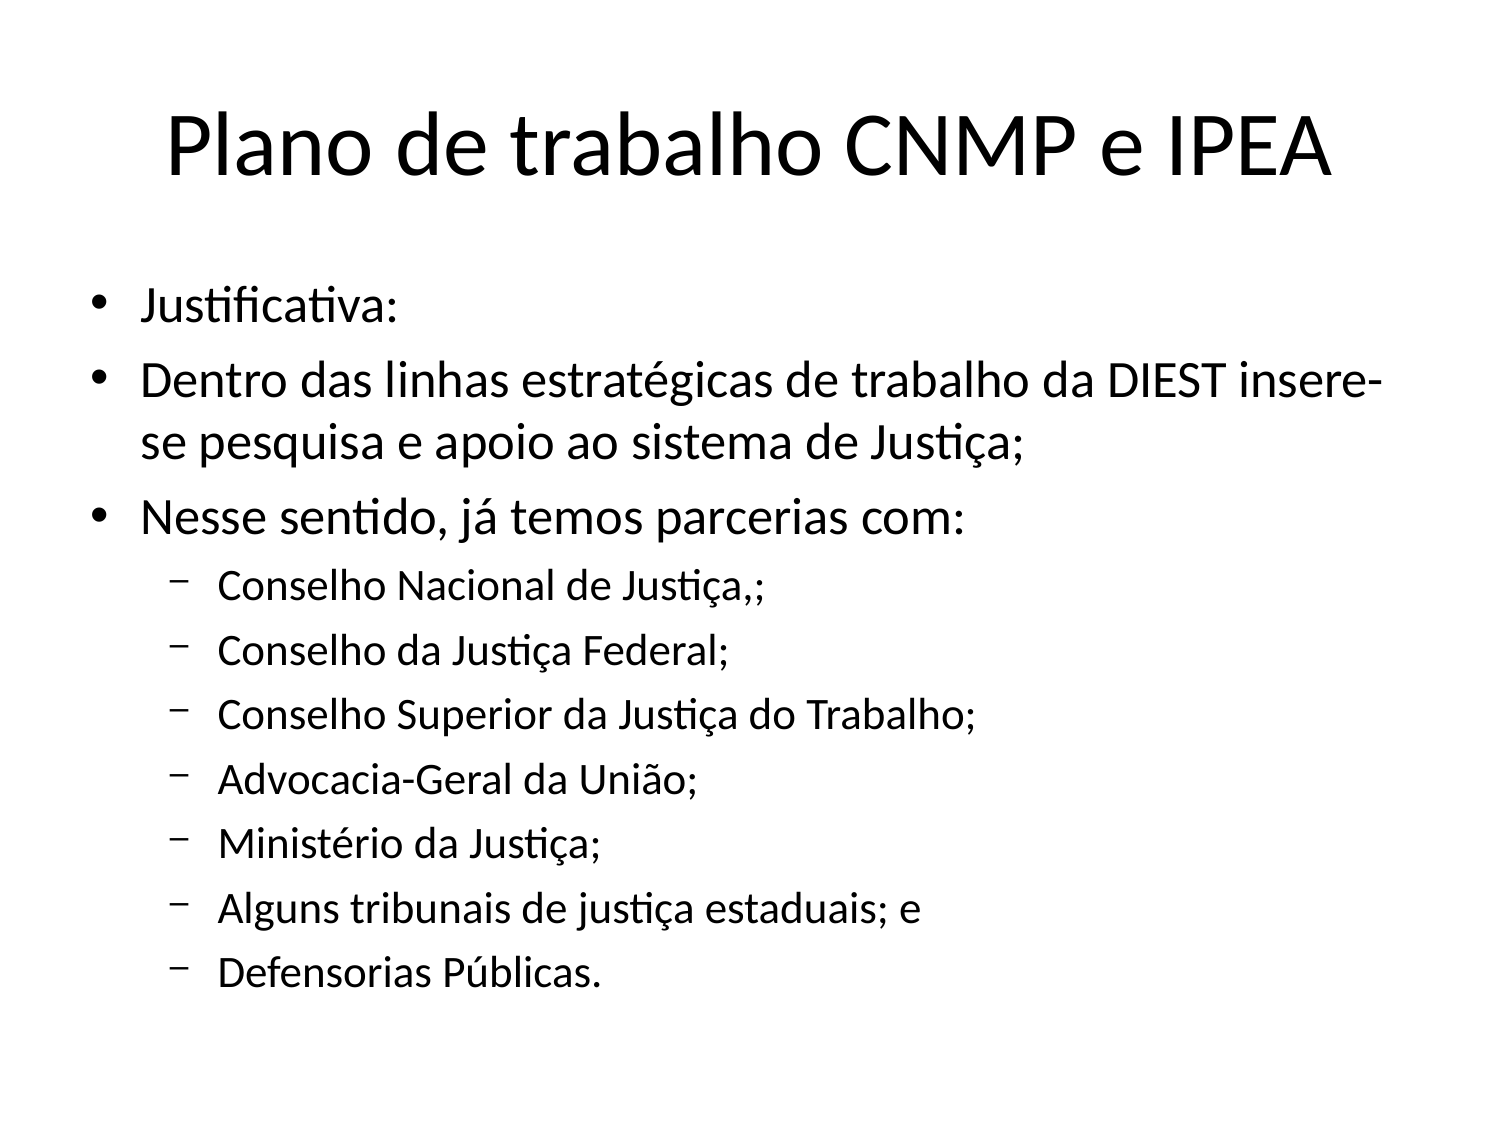

# Plano de trabalho CNMP e IPEA
Justificativa:
Dentro das linhas estratégicas de trabalho da DIEST insere-se pesquisa e apoio ao sistema de Justiça;
Nesse sentido, já temos parcerias com:
Conselho Nacional de Justiça,;
Conselho da Justiça Federal;
Conselho Superior da Justiça do Trabalho;
Advocacia-Geral da União;
Ministério da Justiça;
Alguns tribunais de justiça estaduais; e
Defensorias Públicas.